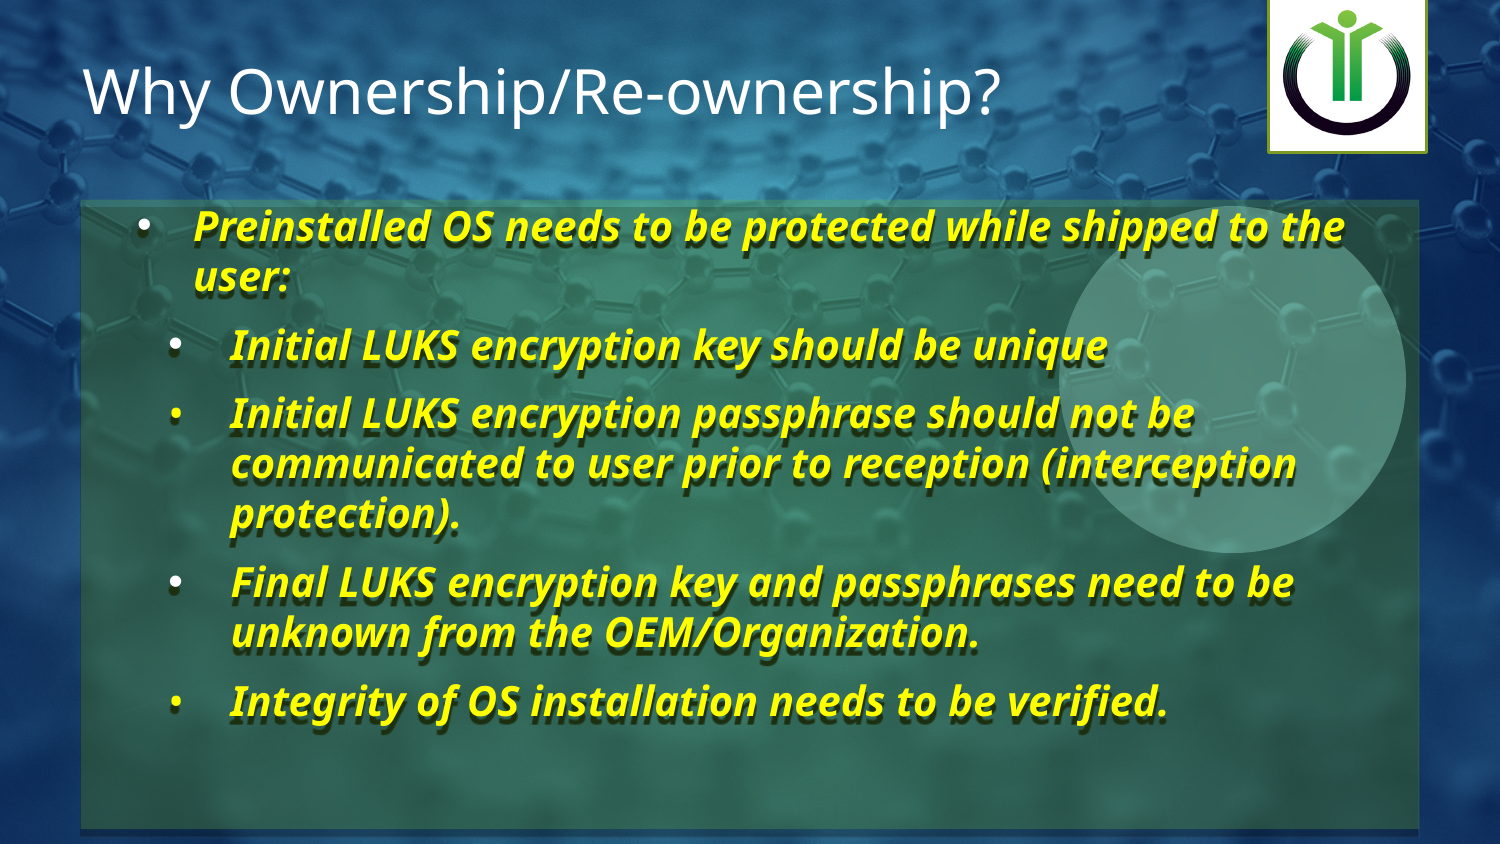

Why Ownership/Re-ownership?
Preinstalled OS needs to be protected while shipped to the user:
Initial LUKS encryption key should be unique
Initial LUKS encryption passphrase should not be communicated to user prior to reception (interception protection).
Final LUKS encryption key and passphrases need to be unknown from the OEM/Organization.
Integrity of OS installation needs to be verified.